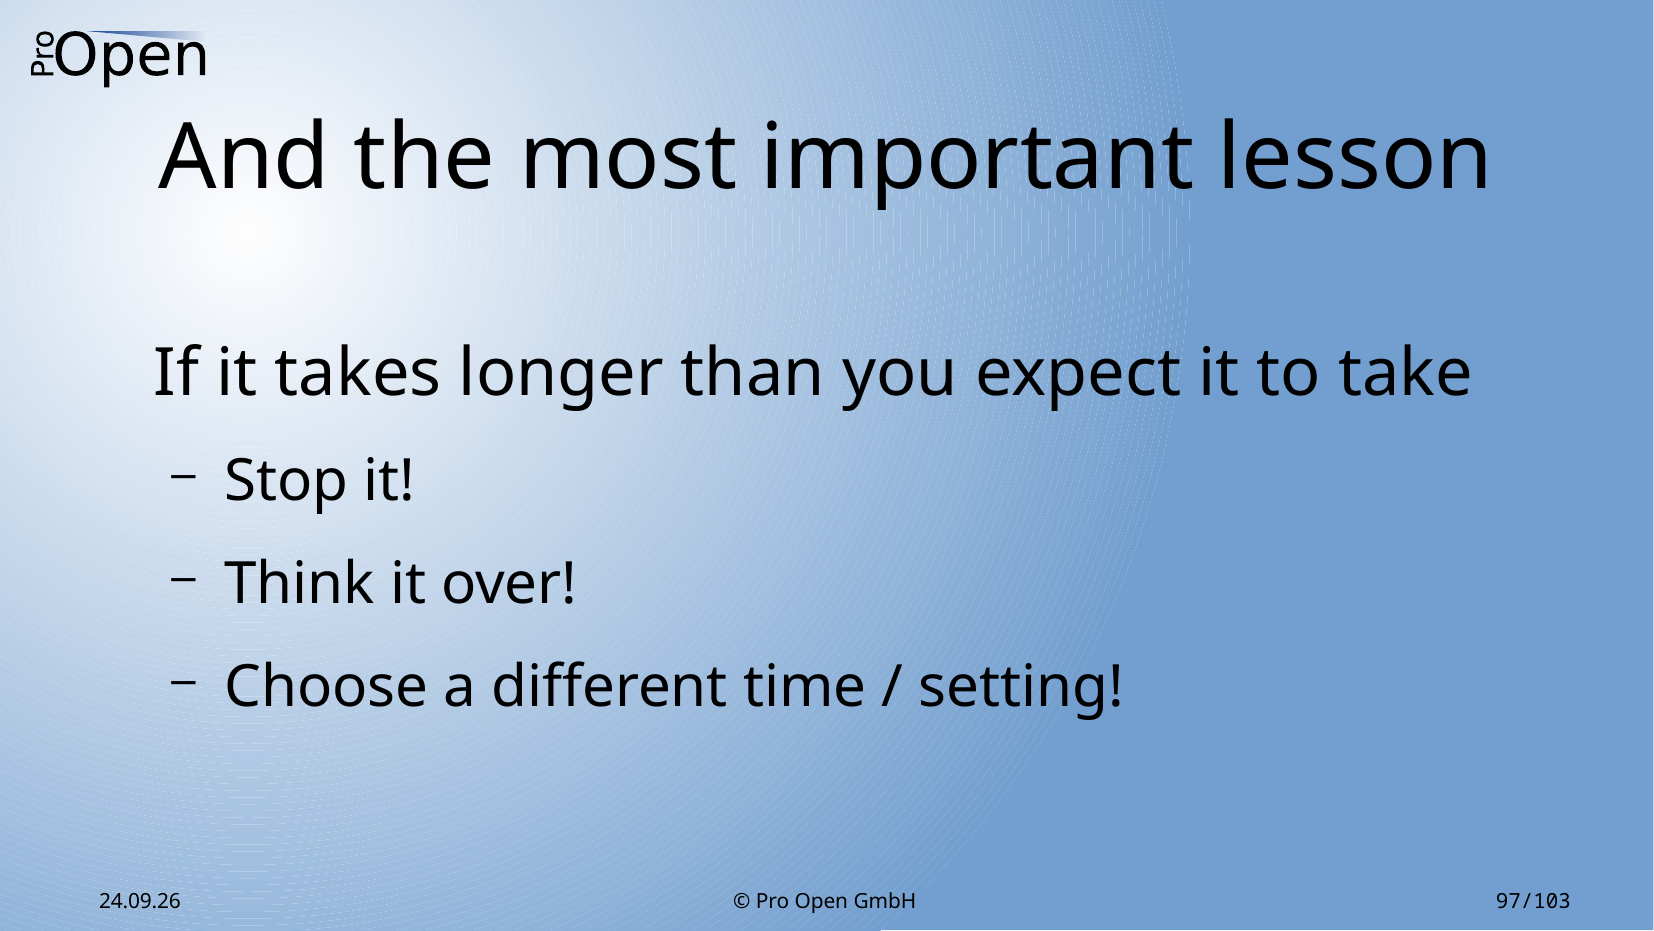

# And the most important lesson
If it takes longer than you expect it to take
Stop it!
Think it over!
Choose a different time / setting!
© Pro Open GmbH
97